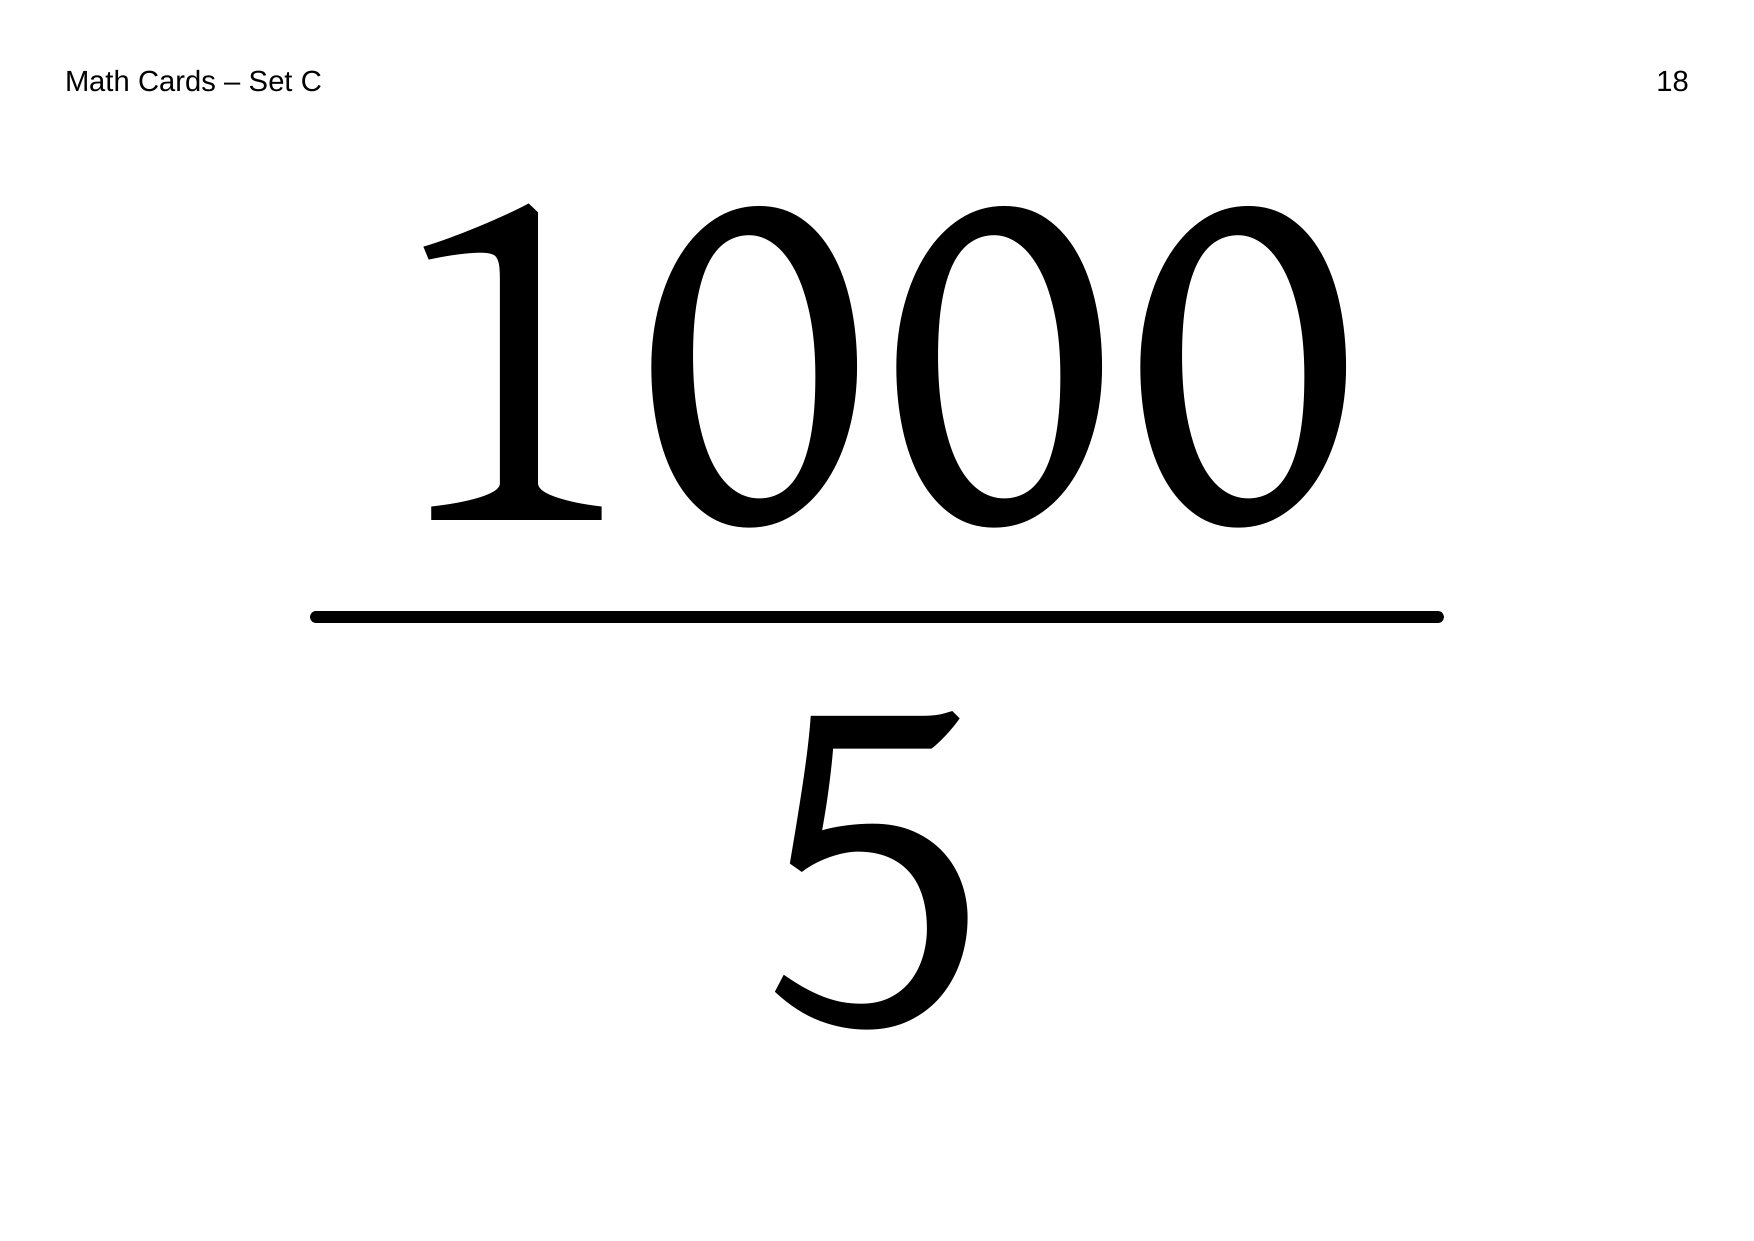

Math Cards – Set C
18
1000
5